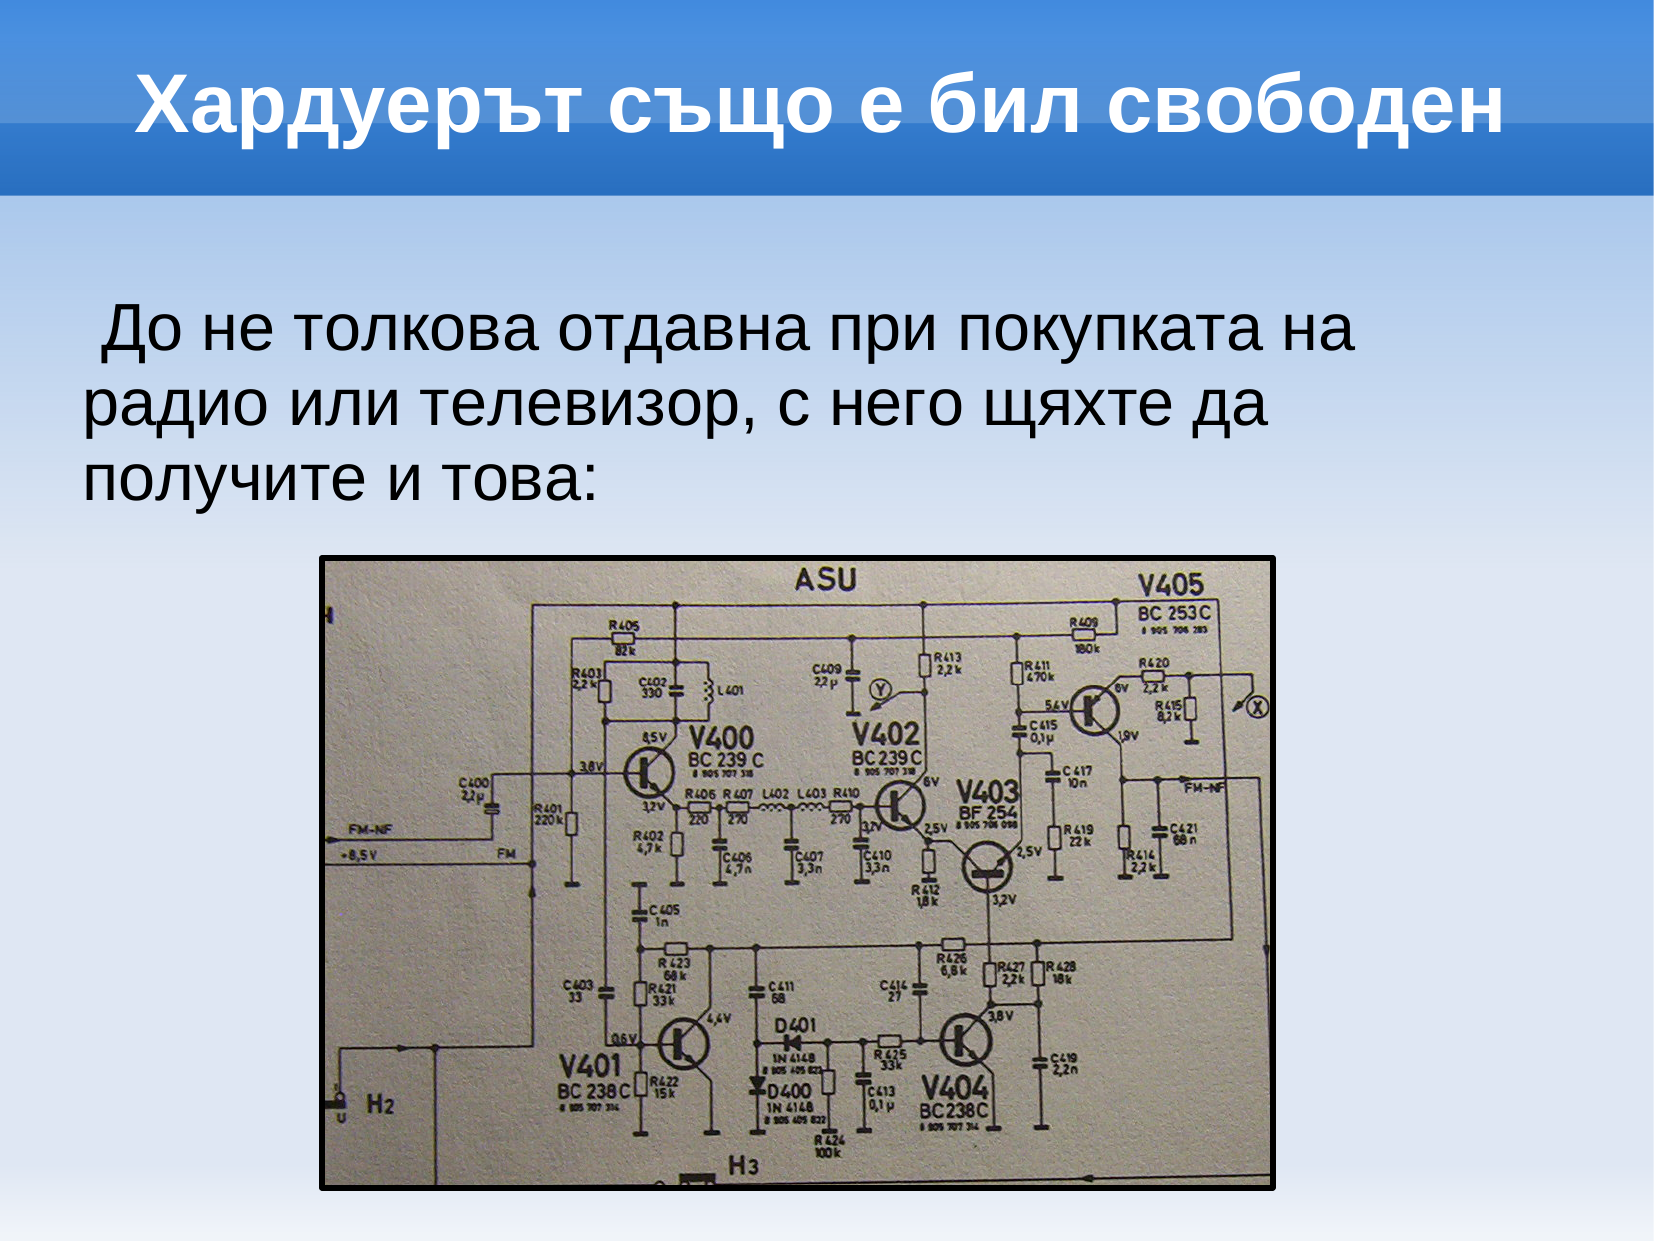

# Хардуерът също е бил свободен
 До не толкова отдавна при покупката на радио или телевизор, с него щяхте да получите и това: